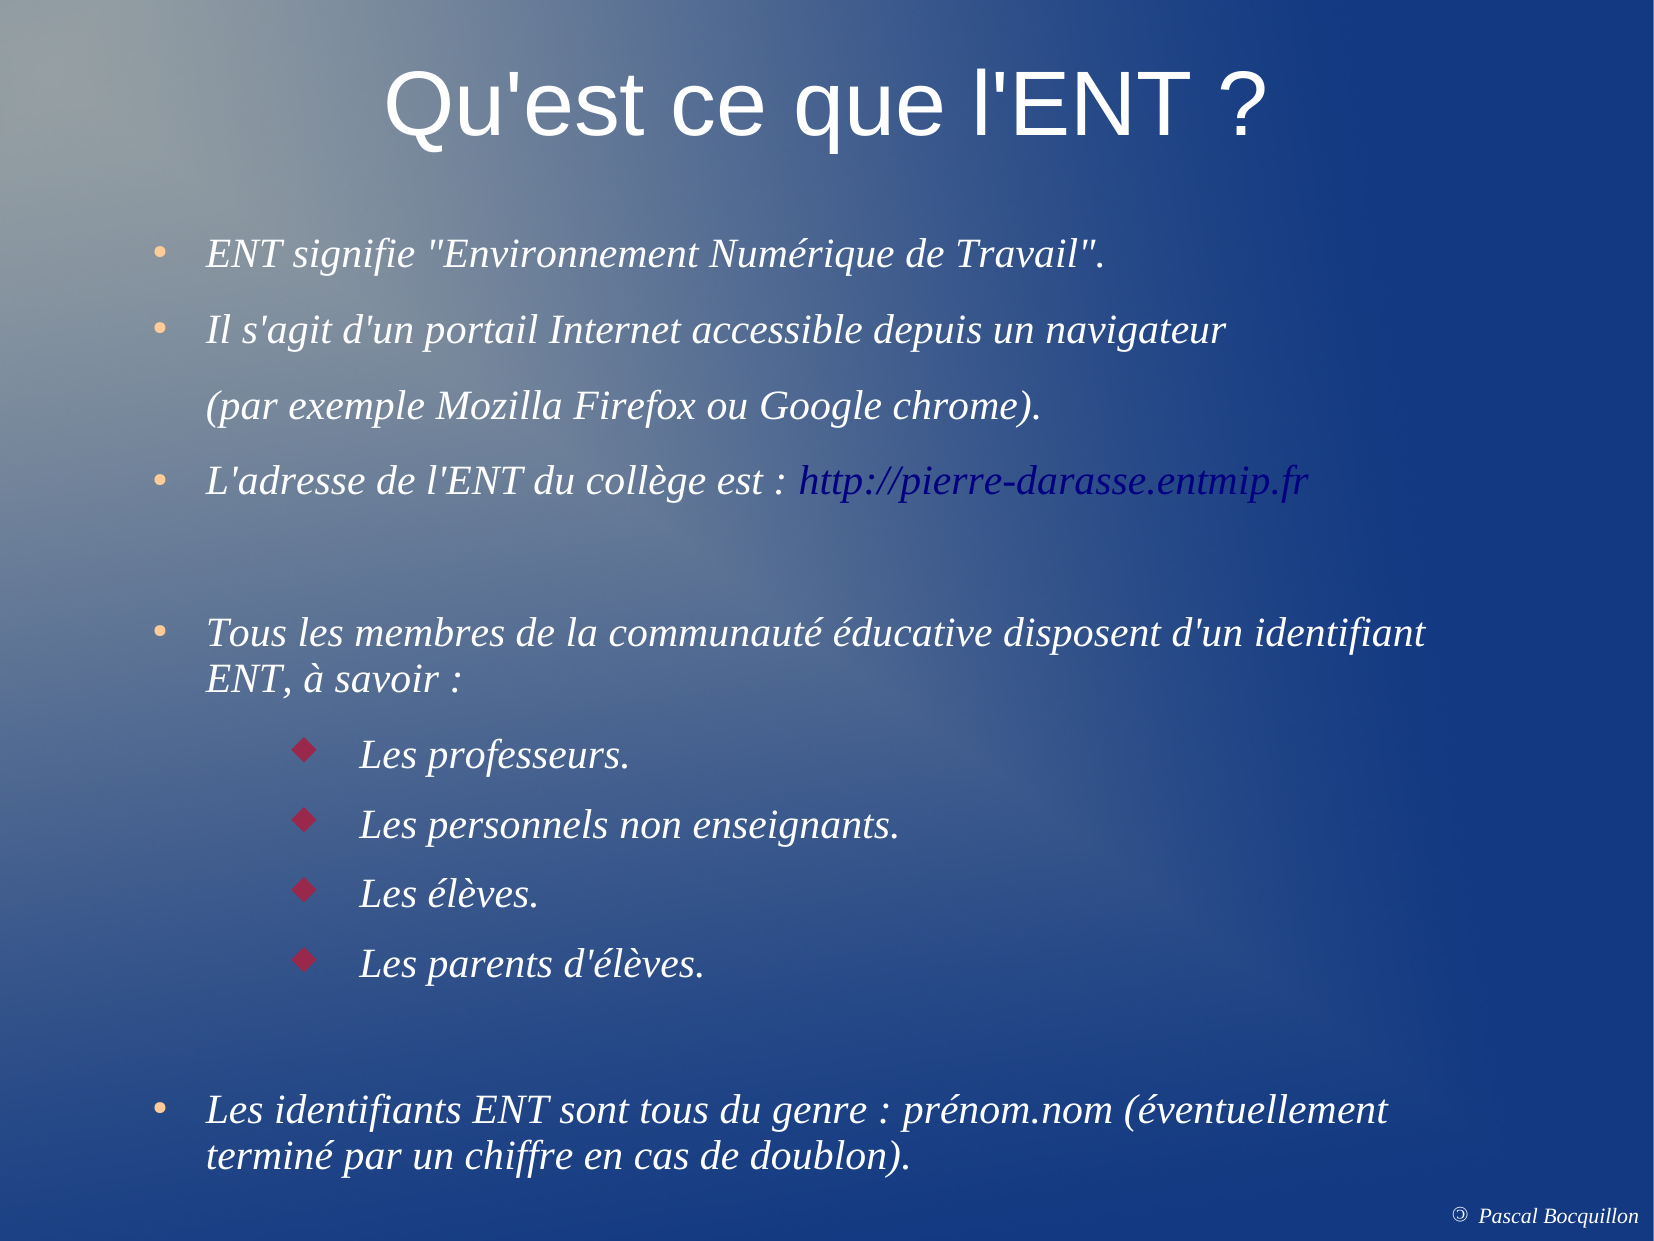

# Qu'est ce que l'ENT ?
ENT signifie "Environnement Numérique de Travail".
Il s'agit d'un portail Internet accessible depuis un navigateur
(par exemple Mozilla Firefox ou Google chrome).
L'adresse de l'ENT du collège est : http://pierre-darasse.entmip.fr
Tous les membres de la communauté éducative disposent d'un identifiant ENT, à savoir :
Les professeurs.
Les personnels non enseignants.
Les élèves.
Les parents d'élèves.
Les identifiants ENT sont tous du genre : prénom.nom (éventuellement terminé par un chiffre en cas de doublon).
©
Pascal Bocquillon